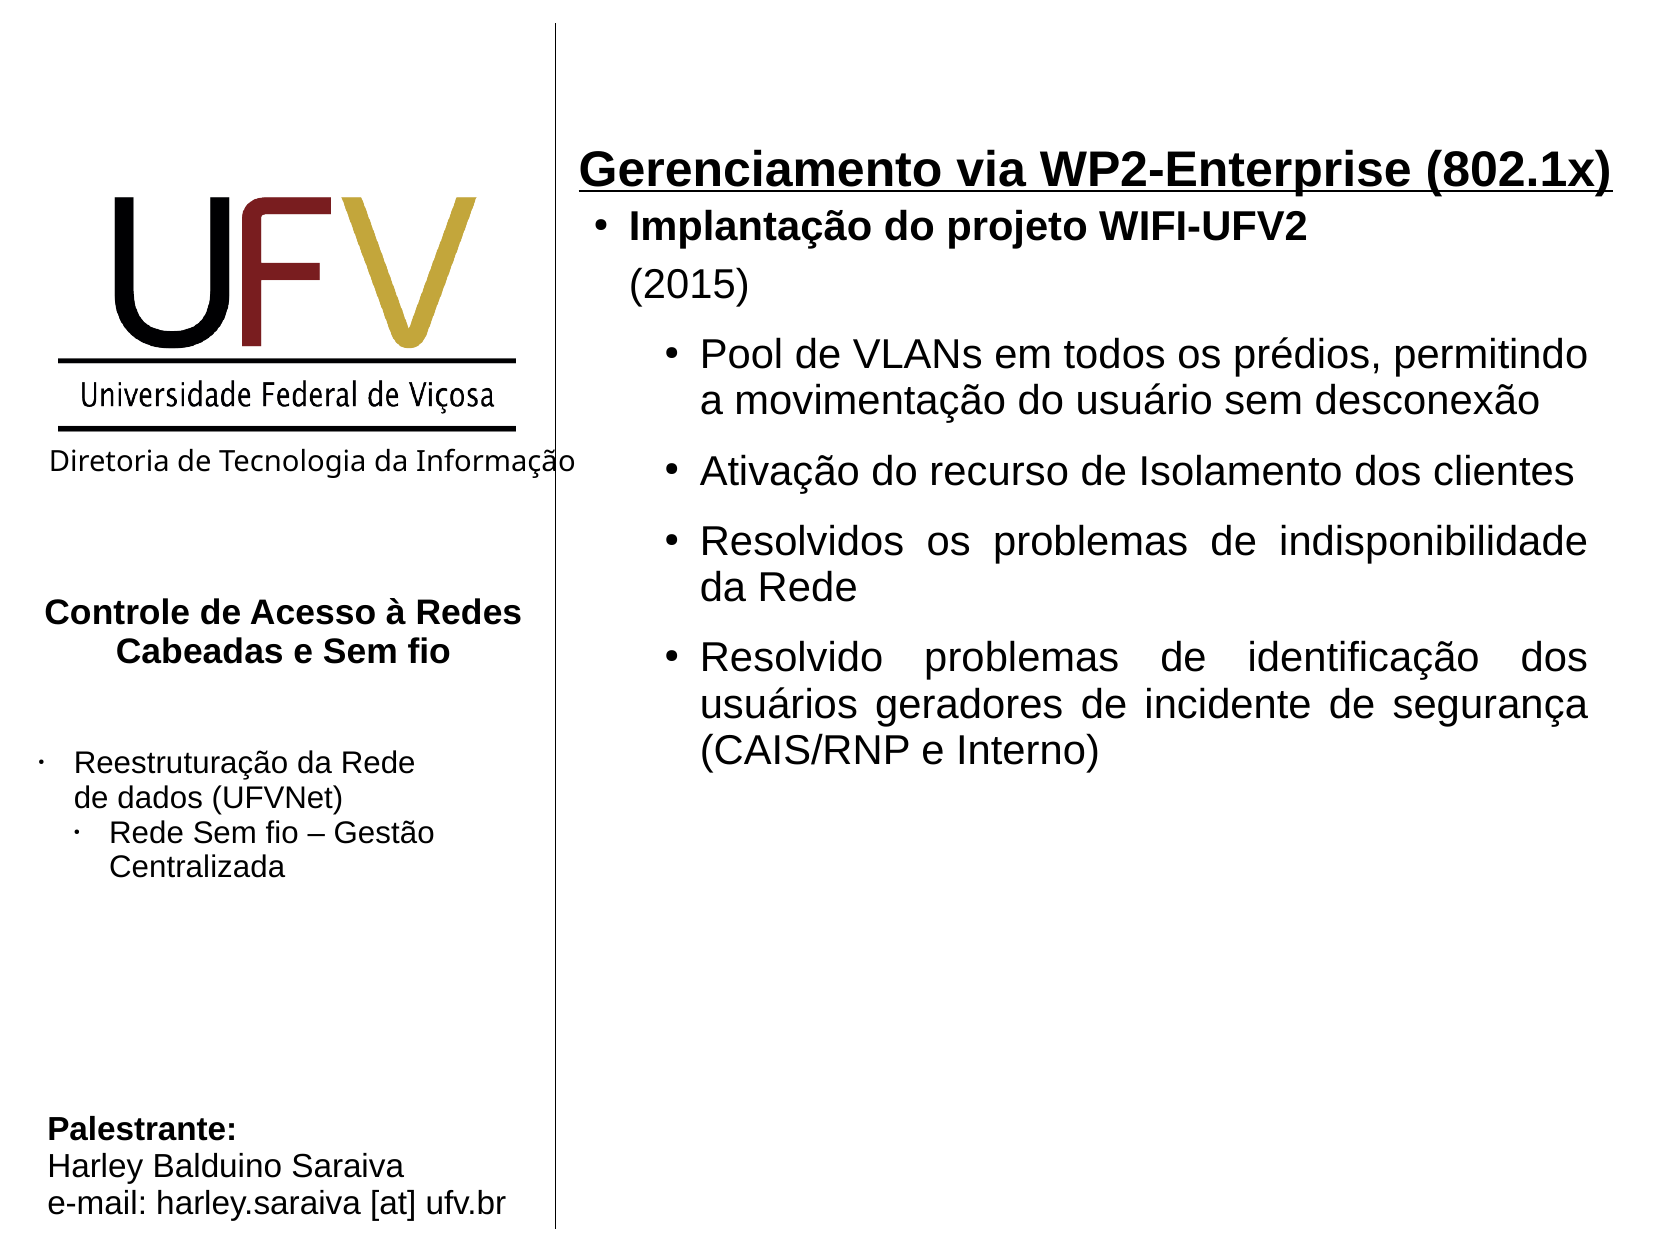

Gerenciamento via WP2-Enterprise (802.1x)
Implantação do projeto WIFI-UFV2
(2015)
Pool de VLANs em todos os prédios, permitindo
a movimentação do usuário sem desconexão
Ativação do recurso de Isolamento dos clientes
Resolvidos os problemas de indisponibilidade
da Rede
Resolvido problemas de identificação dos
usuários geradores de incidente de segurança
(CAIS/RNP e Interno)
Diretoria de Tecnologia da Informação
# Controle de Acesso à Redes Cabeadas e Sem fio
Reestruturação da Rede
de dados (UFVNet)
Rede Sem fio – Gestão
Centralizada
Palestrante:
Harley Balduino Saraiva
e-mail: harley.saraiva [at] ufv.br